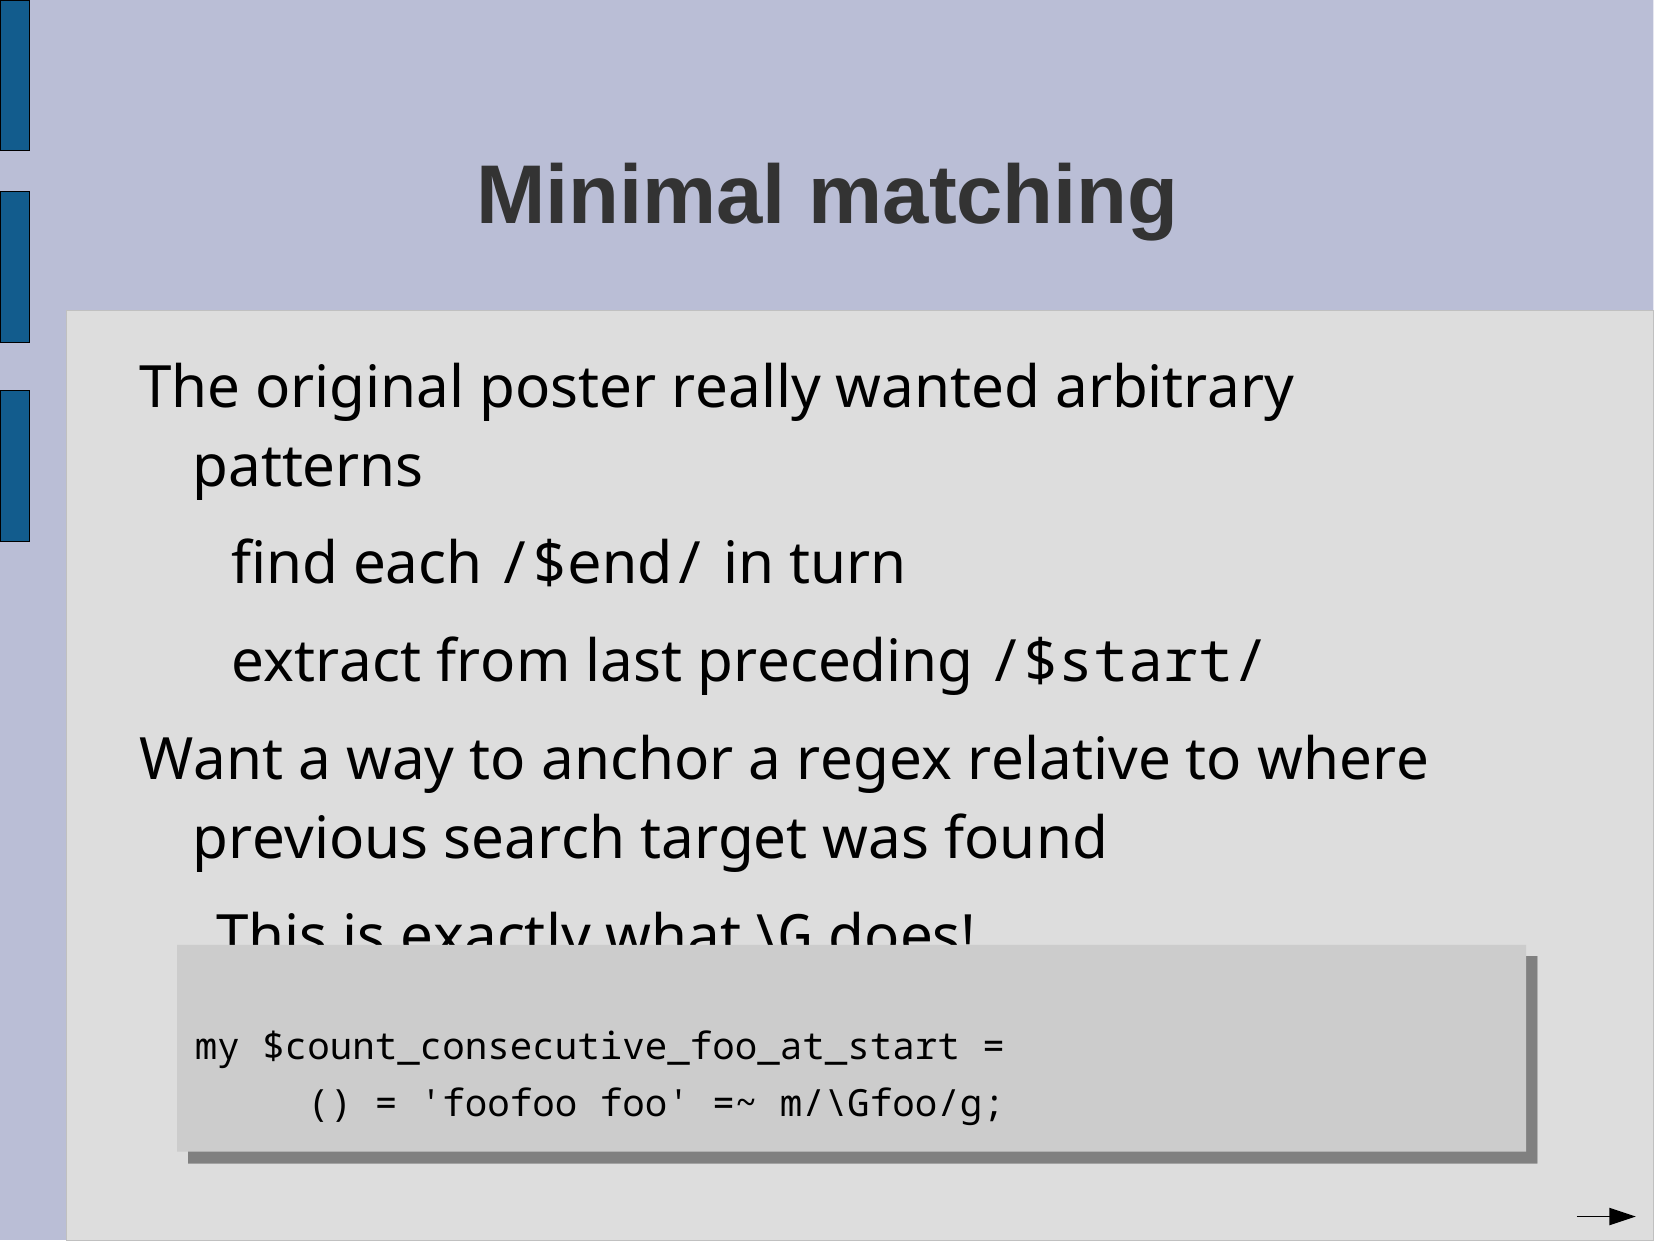

# Minimal matching
The original poster really wanted arbitrary patterns
 find each /$end/ in turn
 extract from last preceding /$start/
Want a way to anchor a regex relative to where previous search target was found
This is exactly what \G does!
my $count_consecutive_foo_at_start =
 () = 'foofoo foo' =~ m/\Gfoo/g;